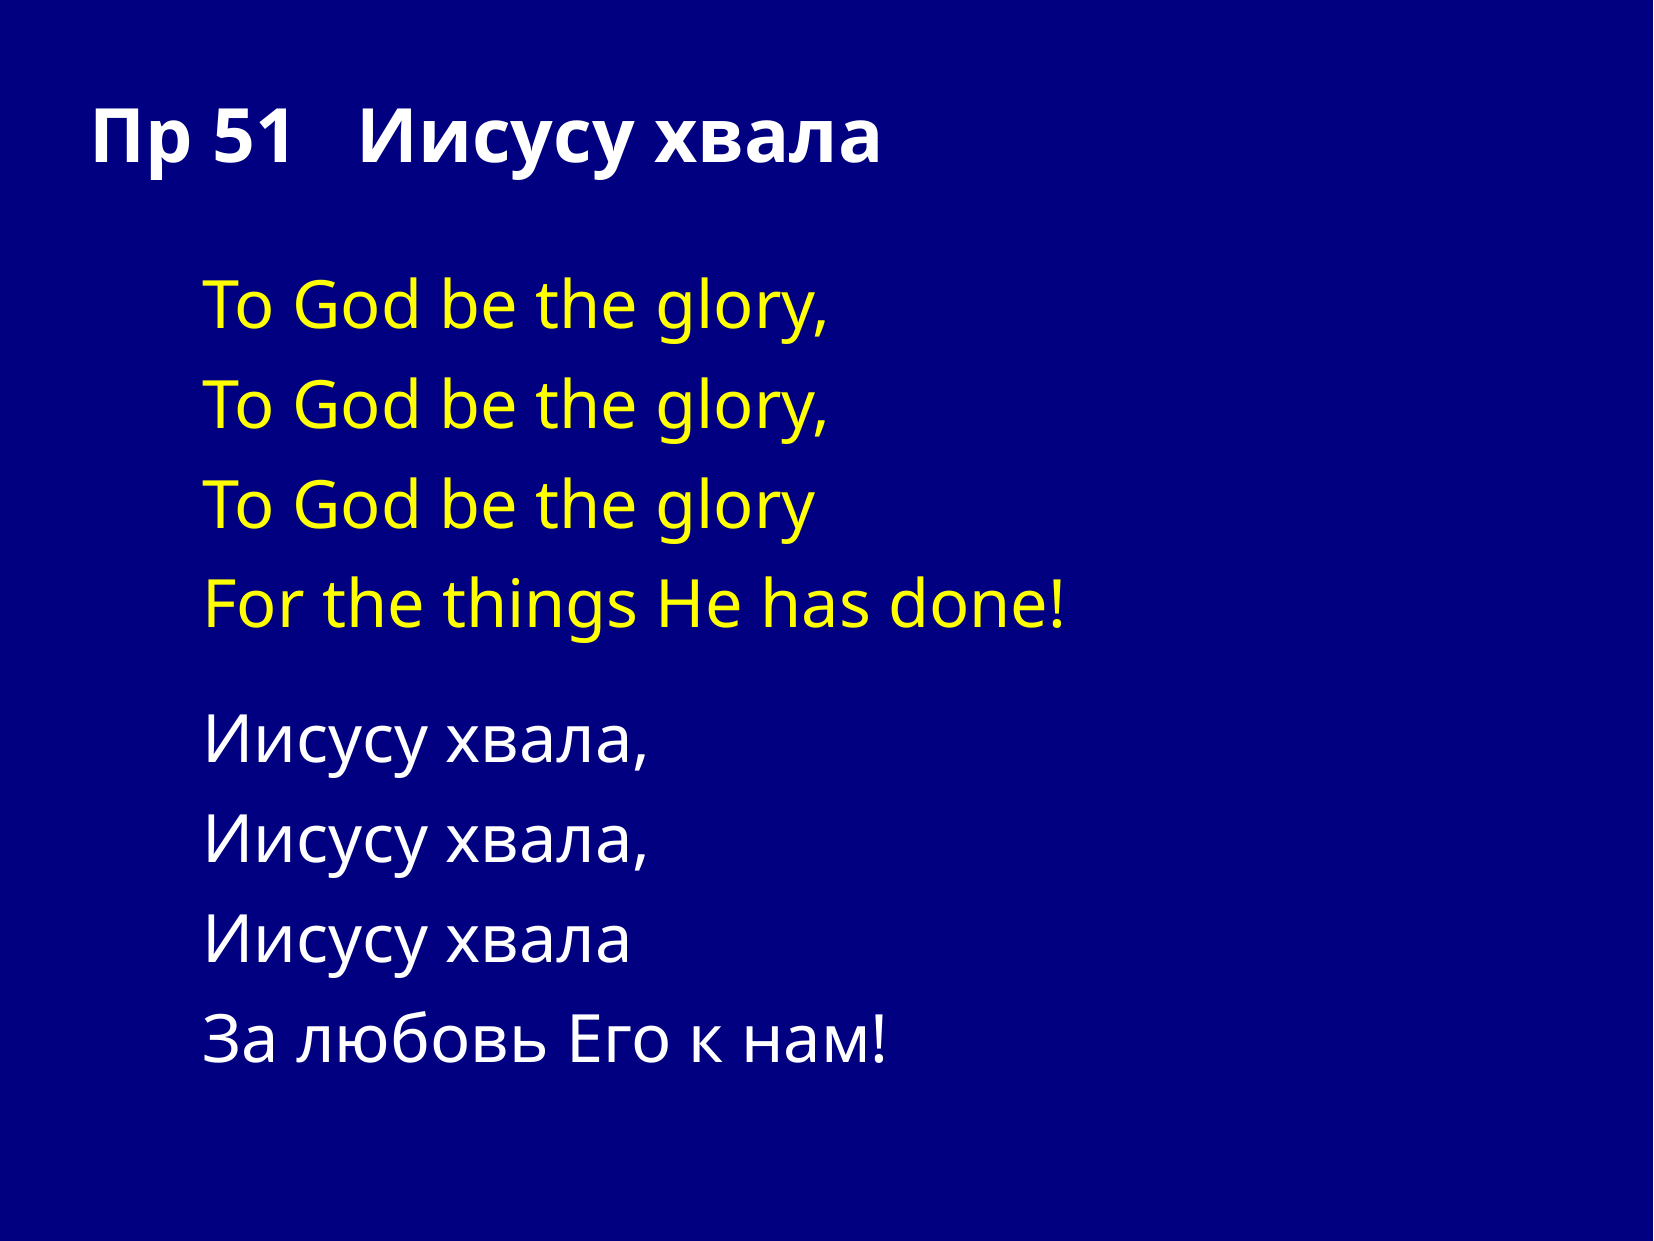

Пр 51 Иисусу хвала
	To God be the glory,
	To God be the glory,
	To God be the glory
	For the things He has done!
	Иисусу хвала,
	Иисусу хвала,
	Иисусу хвала
	За любовь Его к нам!